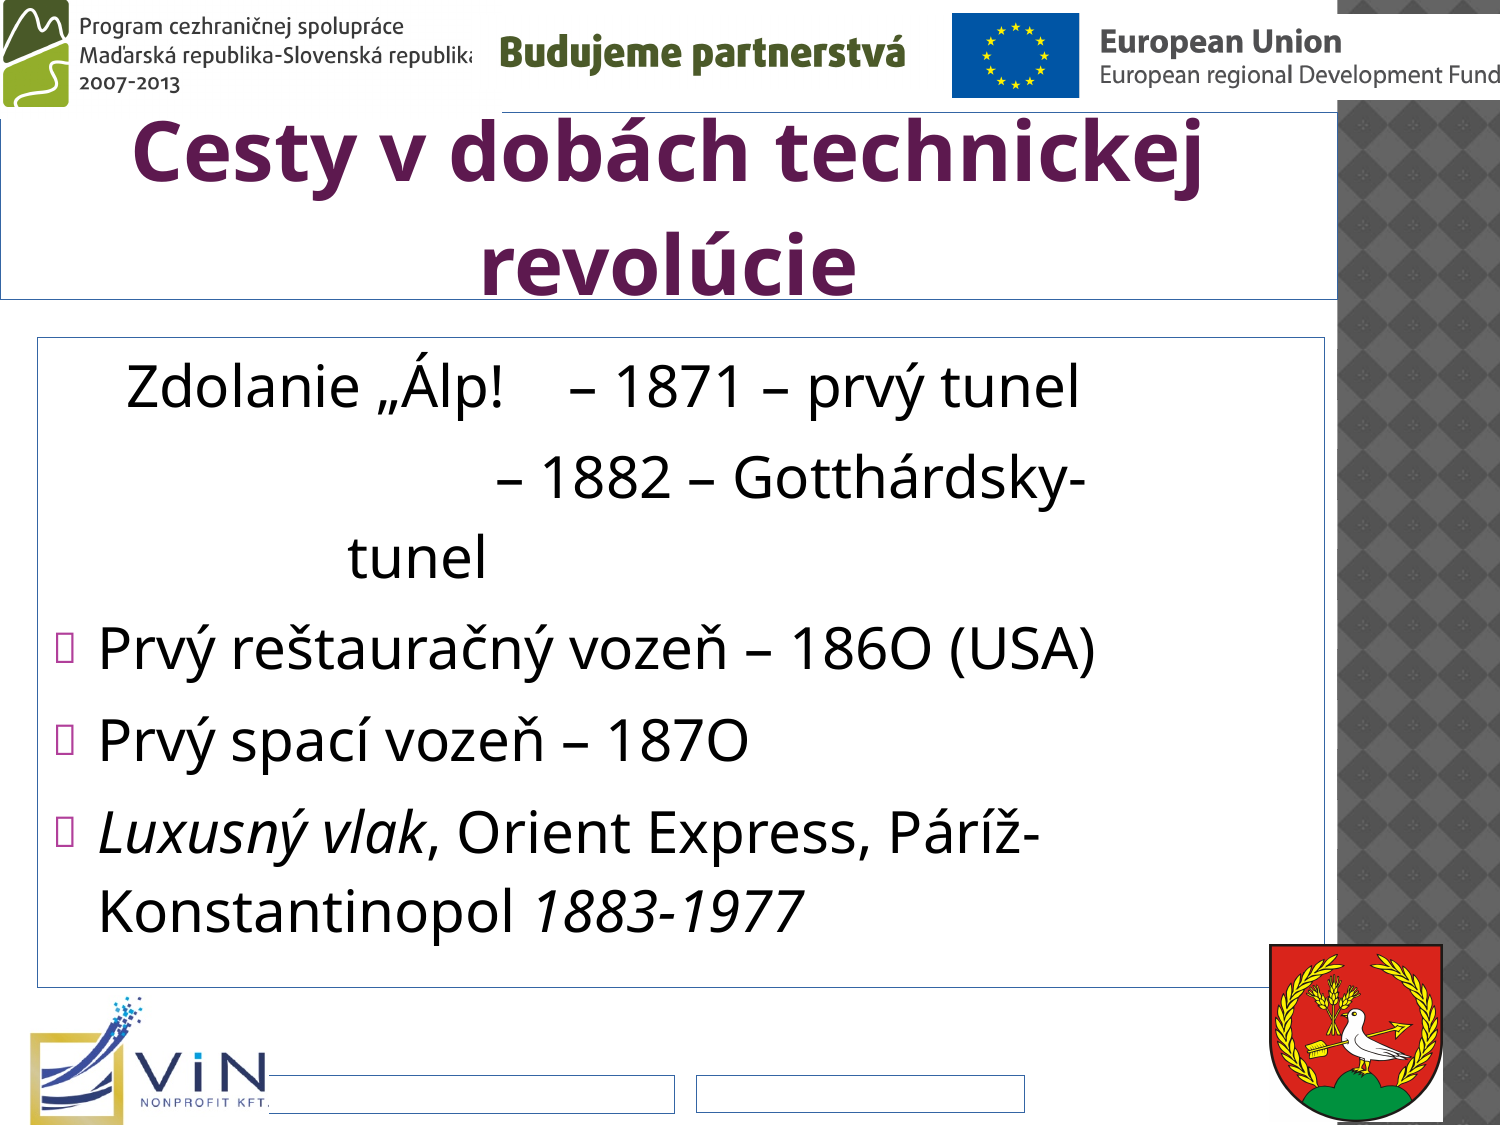

# Cesty v dobách technickej revolúcie
	Zdolanie „Álp!	– 1871 – prvý tunel
						– 1882 – Gotthárdsky-							tunel
Prvý reštauračný vozeň – 186O (USA)
Prvý spací vozeň – 187O
Luxusný vlak, Orient Express, Páríž-Konstantinopol 1883-1977